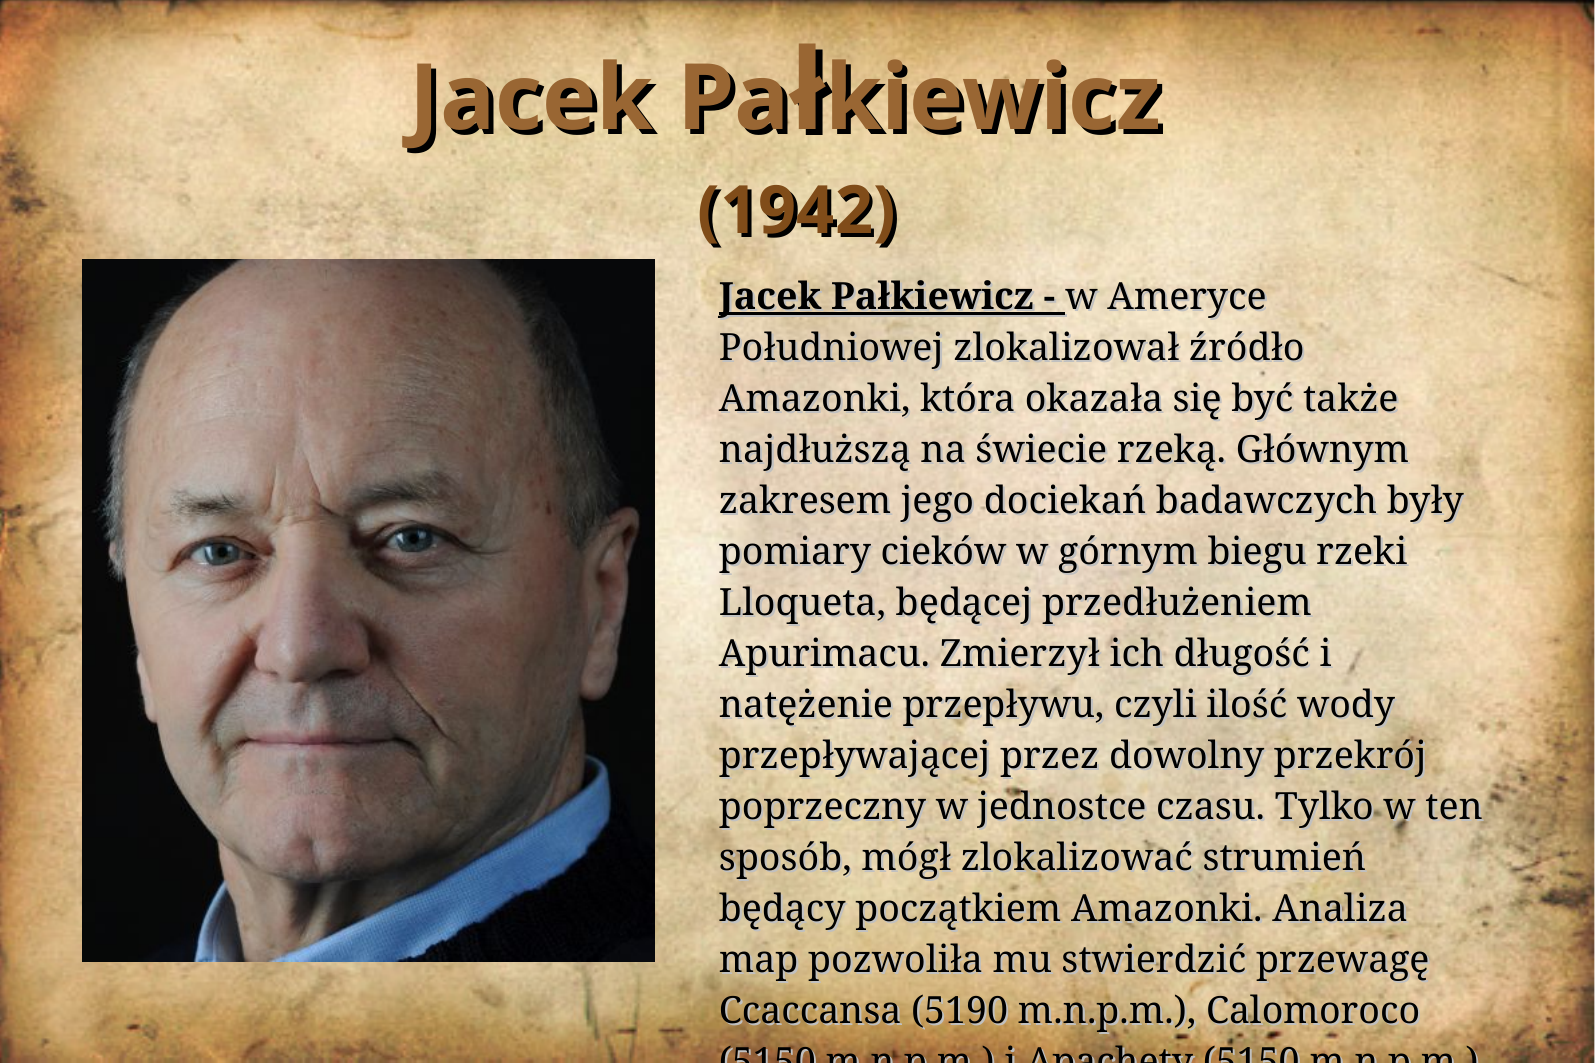

# Jacek Pałkiewicz (1942)
Jacek Pałkiewicz - w Ameryce Południowej zlokalizował źródło Amazonki, która okazała się być także najdłuższą na świecie rzeką. Głównym zakresem jego dociekań badawczych były pomiary cieków w górnym biegu rzeki Lloqueta, będącej przedłużeniem Apurimacu. Zmierzył ich długość i natężenie przepływu, czyli ilość wody przepływającej przez dowolny przekrój poprzeczny w jednostce czasu. Tylko w ten sposób, mógł zlokalizować strumień będący początkiem Amazonki. Analiza map pozwoliła mu stwierdzić przewagę Ccaccansa (5190 m.n.p.m.), Calomoroco (5150 m.n.p.m.) i Apachety (5150 m.n.p.m.) nad dwoma pozostałymi strumykami Carhuasanta (4875 m.n.p.m.) i Sillanque (4950 m.n.p.m.).